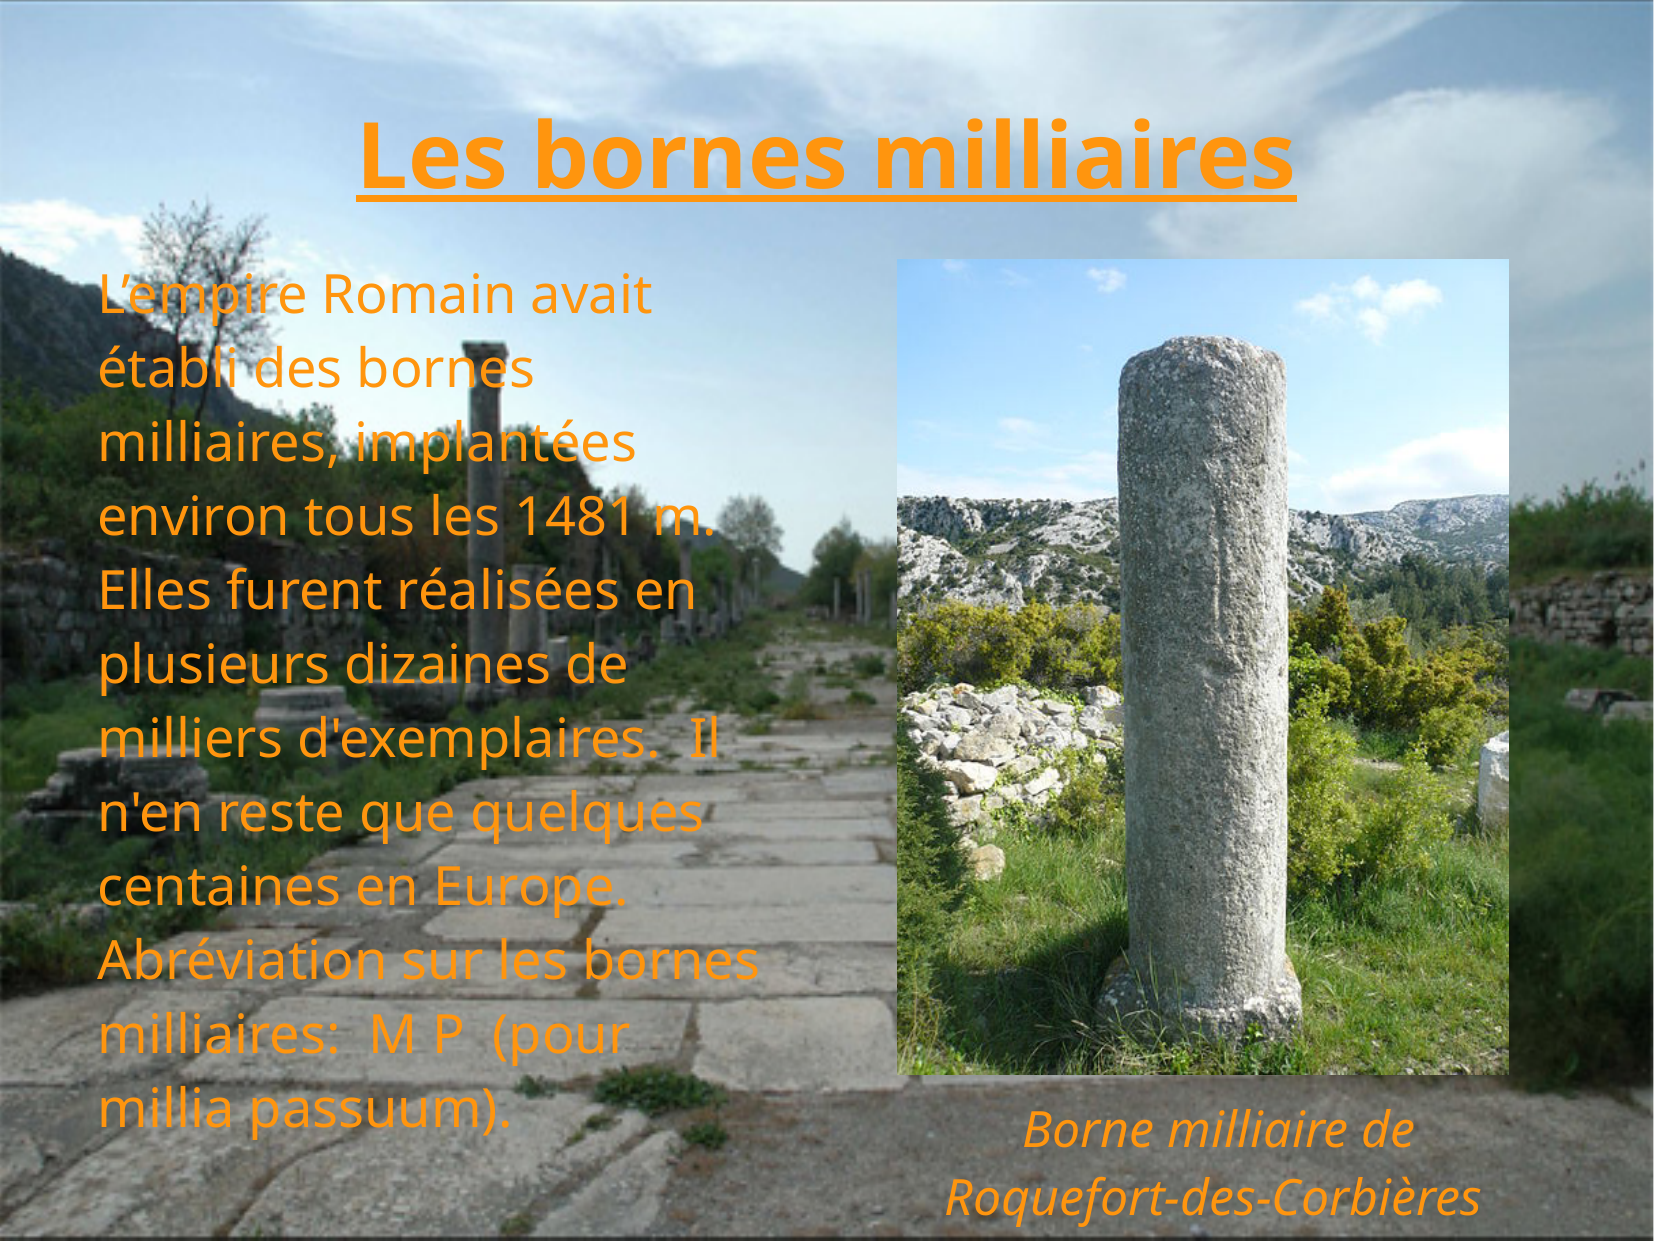

# Les bornes milliaires
L’empire Romain avait établi des bornes milliaires, implantées environ tous les 1481 m. Elles furent réalisées en plusieurs dizaines de milliers d'exemplaires. Il n'en reste que quelques centaines en Europe.
Abréviation sur les bornes milliaires: M P (pour millia passuum).
Borne milliaire de Roquefort-des-Corbières